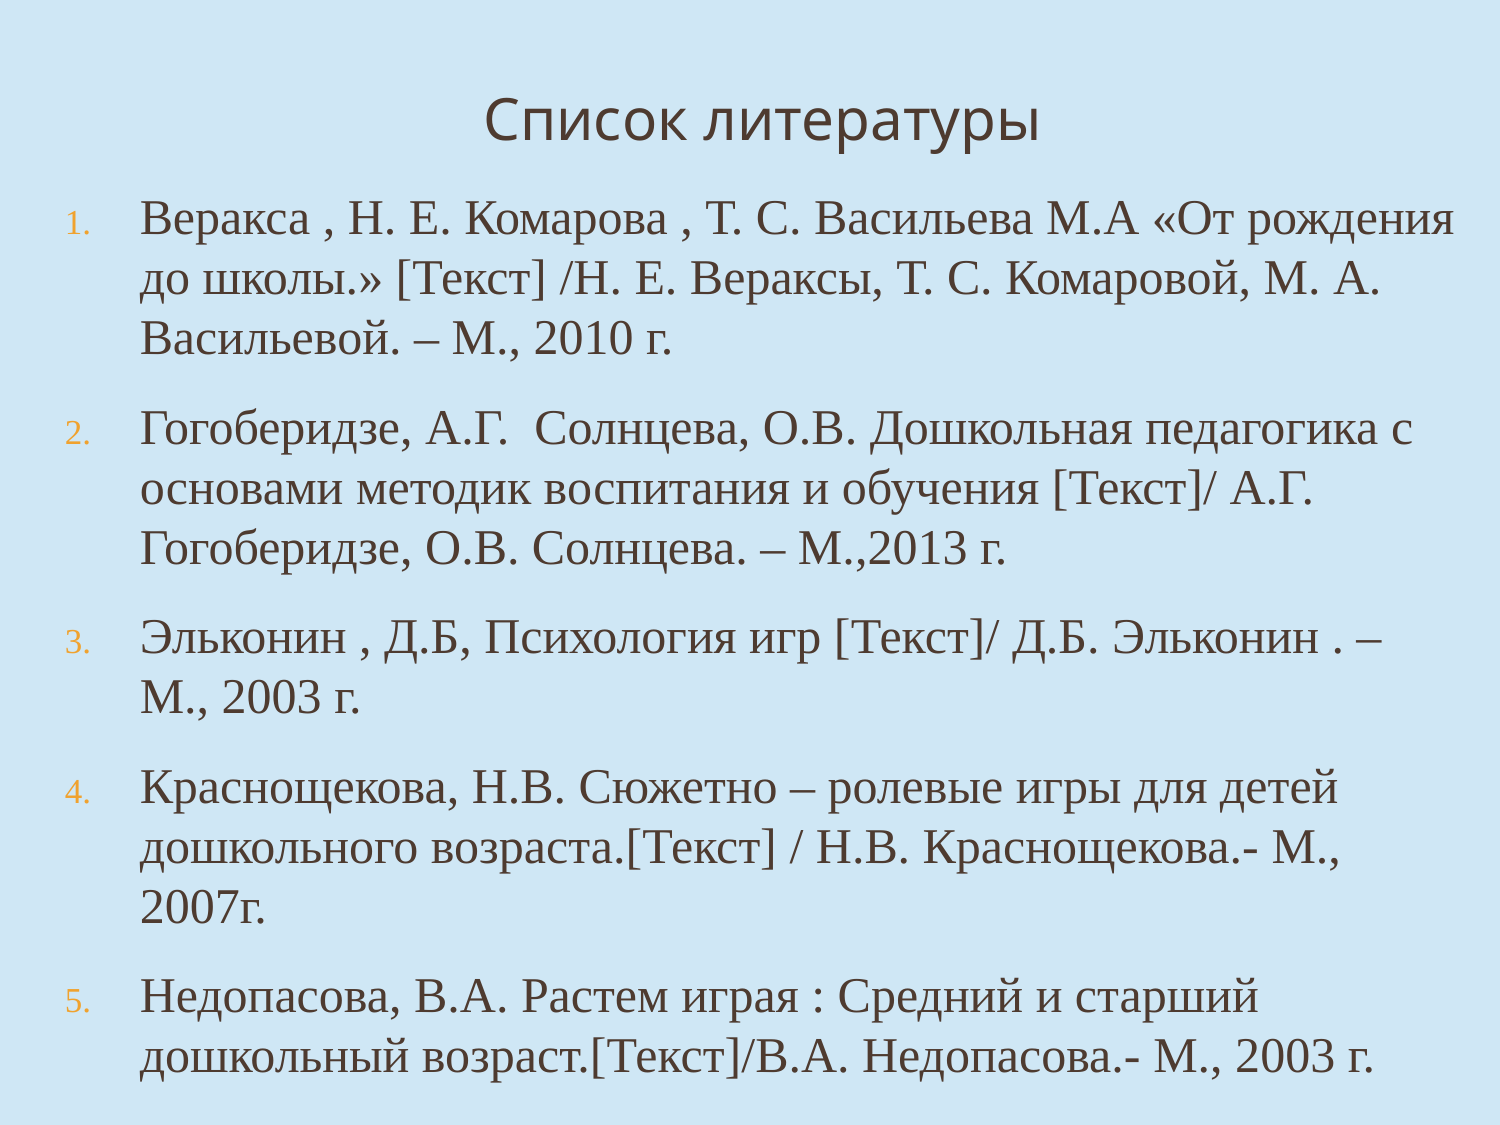

# Список литературы
Веракса , Н. Е. Комарова , Т. С. Васильева М.А «От рождения до школы.» [Текст] /Н. Е. Вераксы, Т. С. Комаровой, М. А. Васильевой. – М., 2010 г.
Гогоберидзе, А.Г. Солнцева, О.В. Дошкольная педагогика с основами методик воспитания и обучения [Текст]/ А.Г. Гогоберидзе, О.В. Солнцева. – М.,2013 г.
Эльконин , Д.Б, Психология игр [Текст]/ Д.Б. Эльконин . – М., 2003 г.
Краснощекова, Н.В. Сюжетно – ролевые игры для детей дошкольного возраста.[Текст] / Н.В. Краснощекова.- М., 2007г.
Недопасова, В.А. Растем играя : Средний и старший дошкольный возраст.[Текст]/В.А. Недопасова.- М., 2003 г.